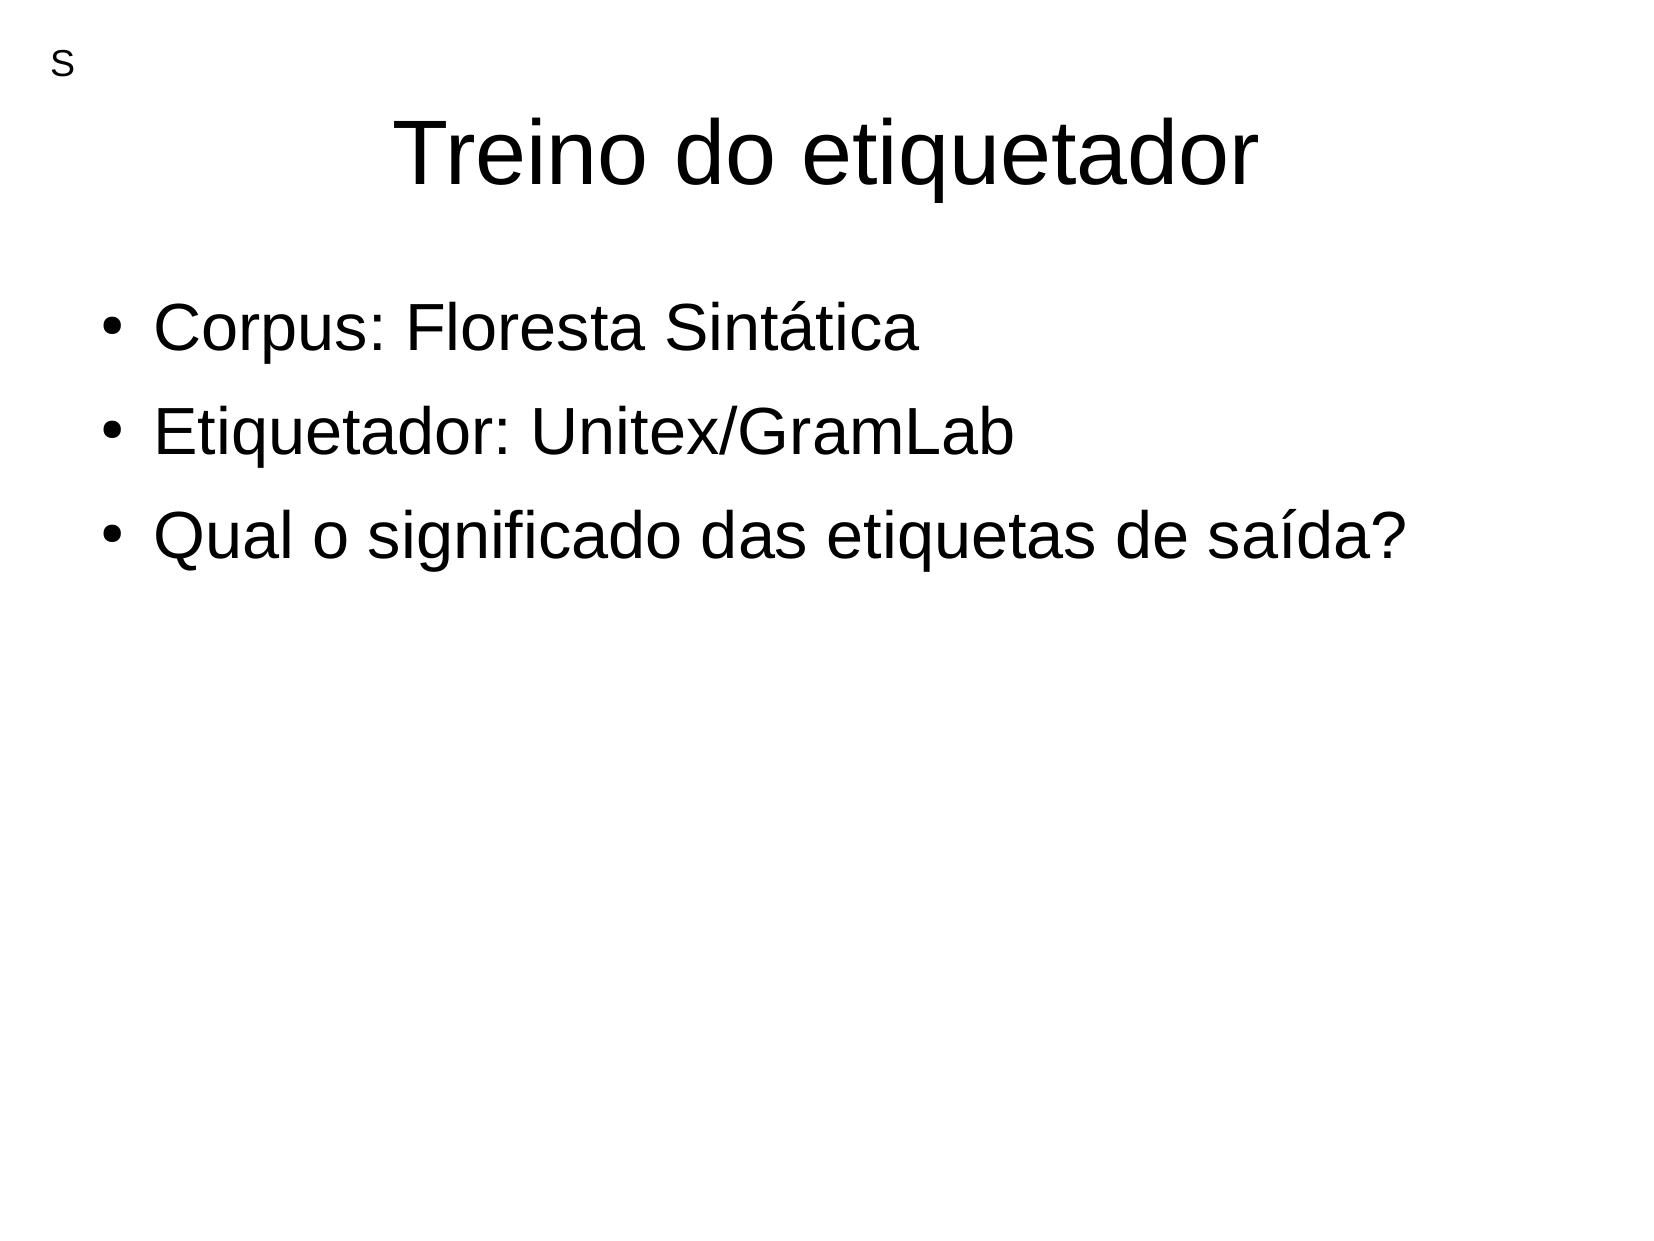

S
# Treino do etiquetador
Corpus: Floresta Sintática
Etiquetador: Unitex/GramLab
Qual o significado das etiquetas de saída?